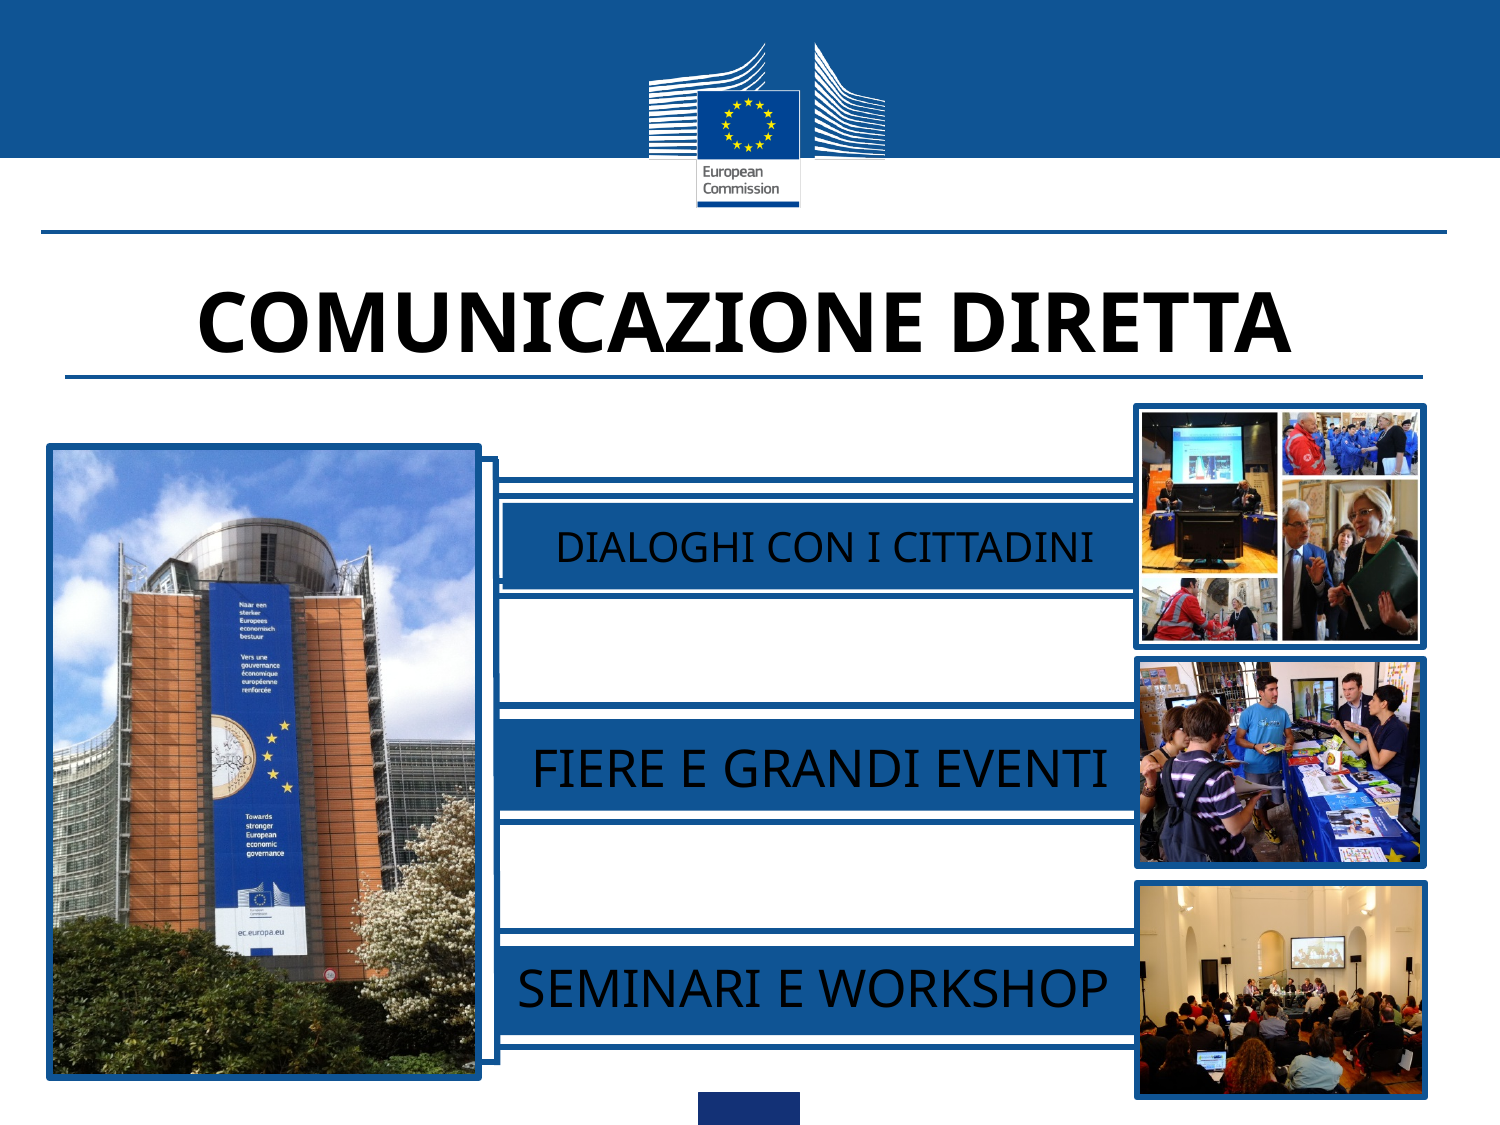

COMUNICAZIONE DIRETTA
DIALOGHI CON I CITTADINI
FIERE E GRANDI EVENTI
SEMINARI E WORKSHOP